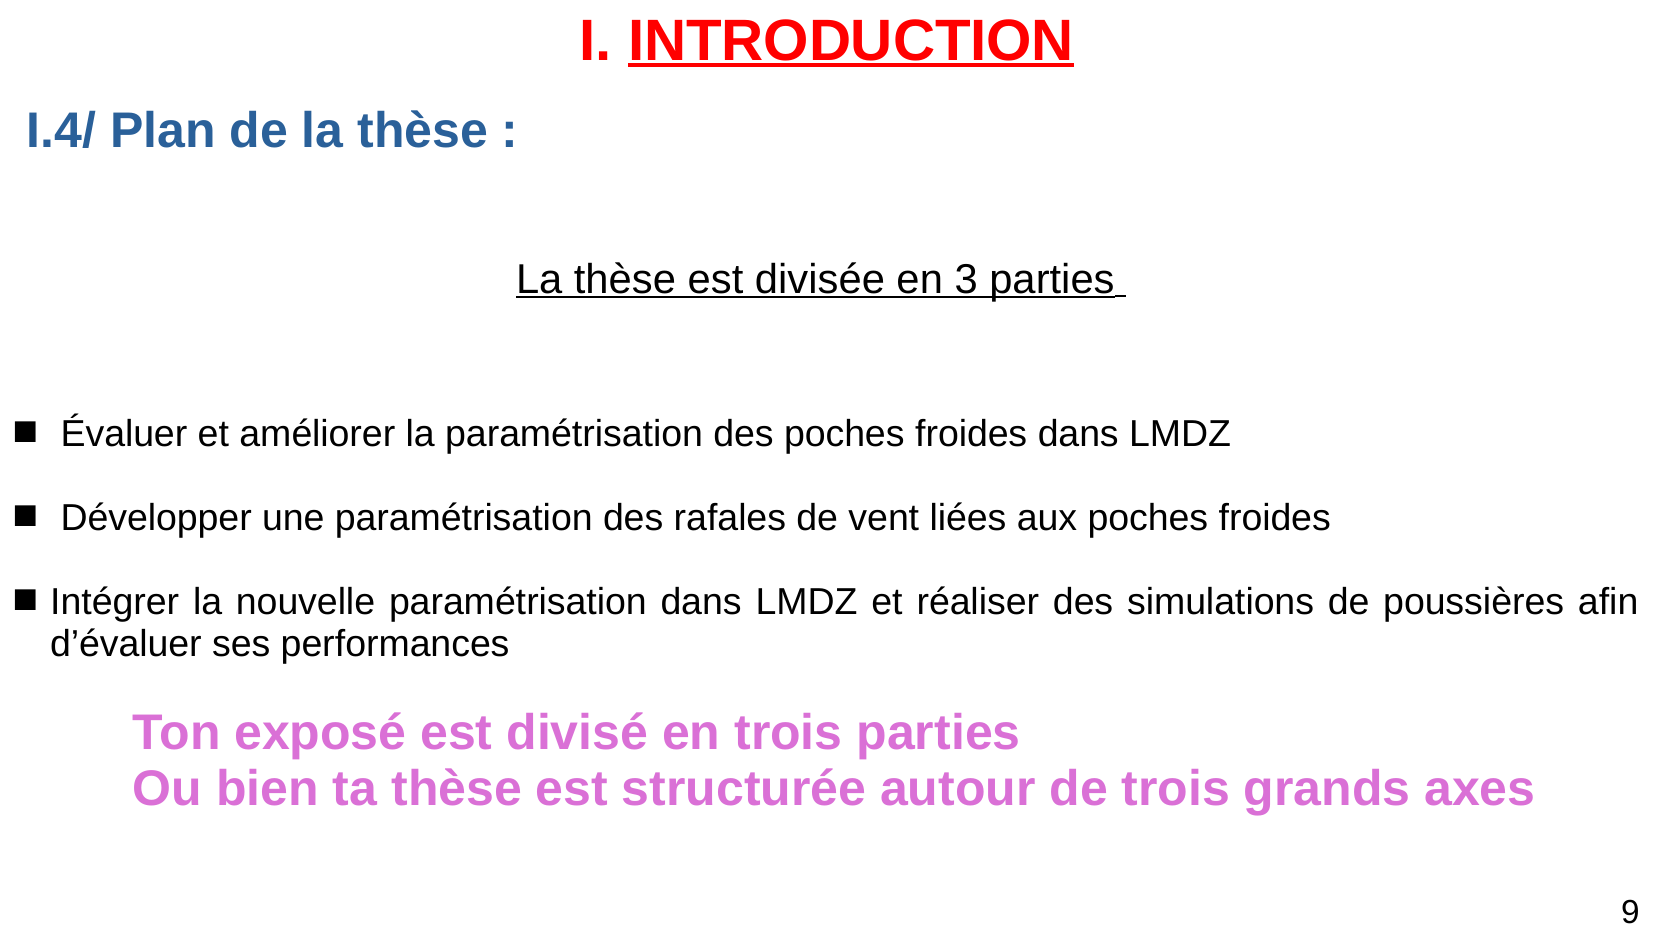

I. INTRODUCTION
I.4/ Plan de la thèse :
La thèse est divisée en 3 parties
 Évaluer et améliorer la paramétrisation des poches froides dans LMDZ
 Développer une paramétrisation des rafales de vent liées aux poches froides
Intégrer la nouvelle paramétrisation dans LMDZ et réaliser des simulations de poussières afin d’évaluer ses performances
Ton exposé est divisé en trois parties
Ou bien ta thèse est structurée autour de trois grands axes
9